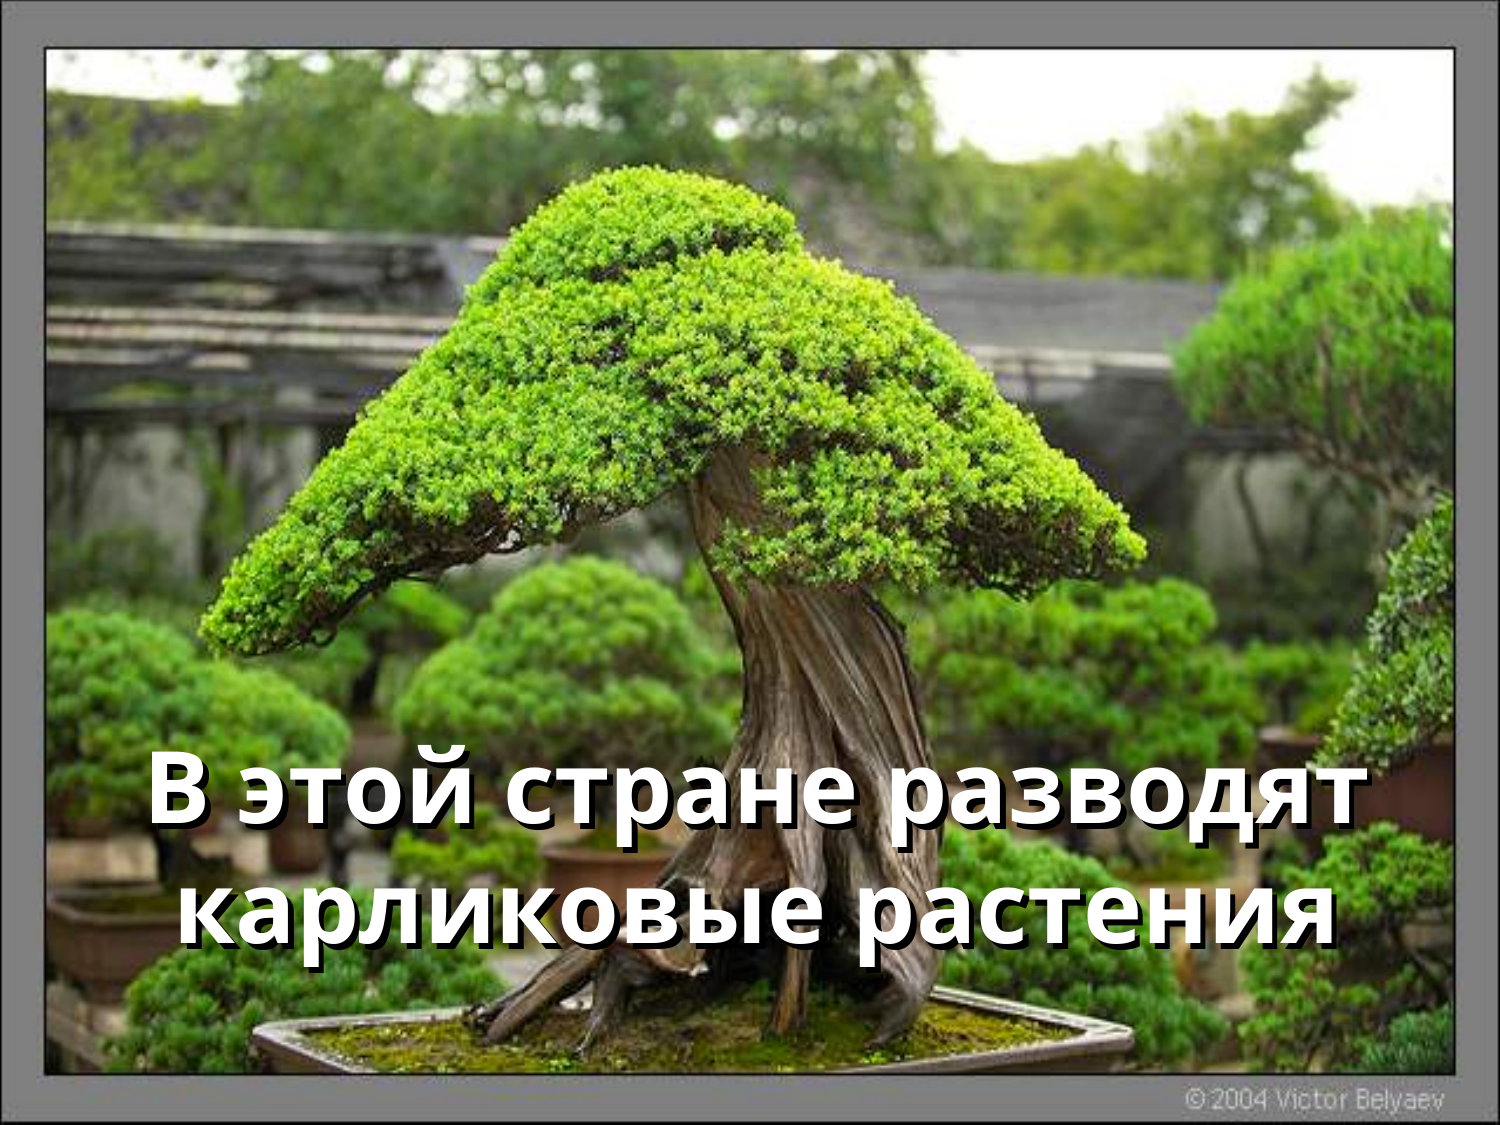

# В этой стране разводят карликовые растения